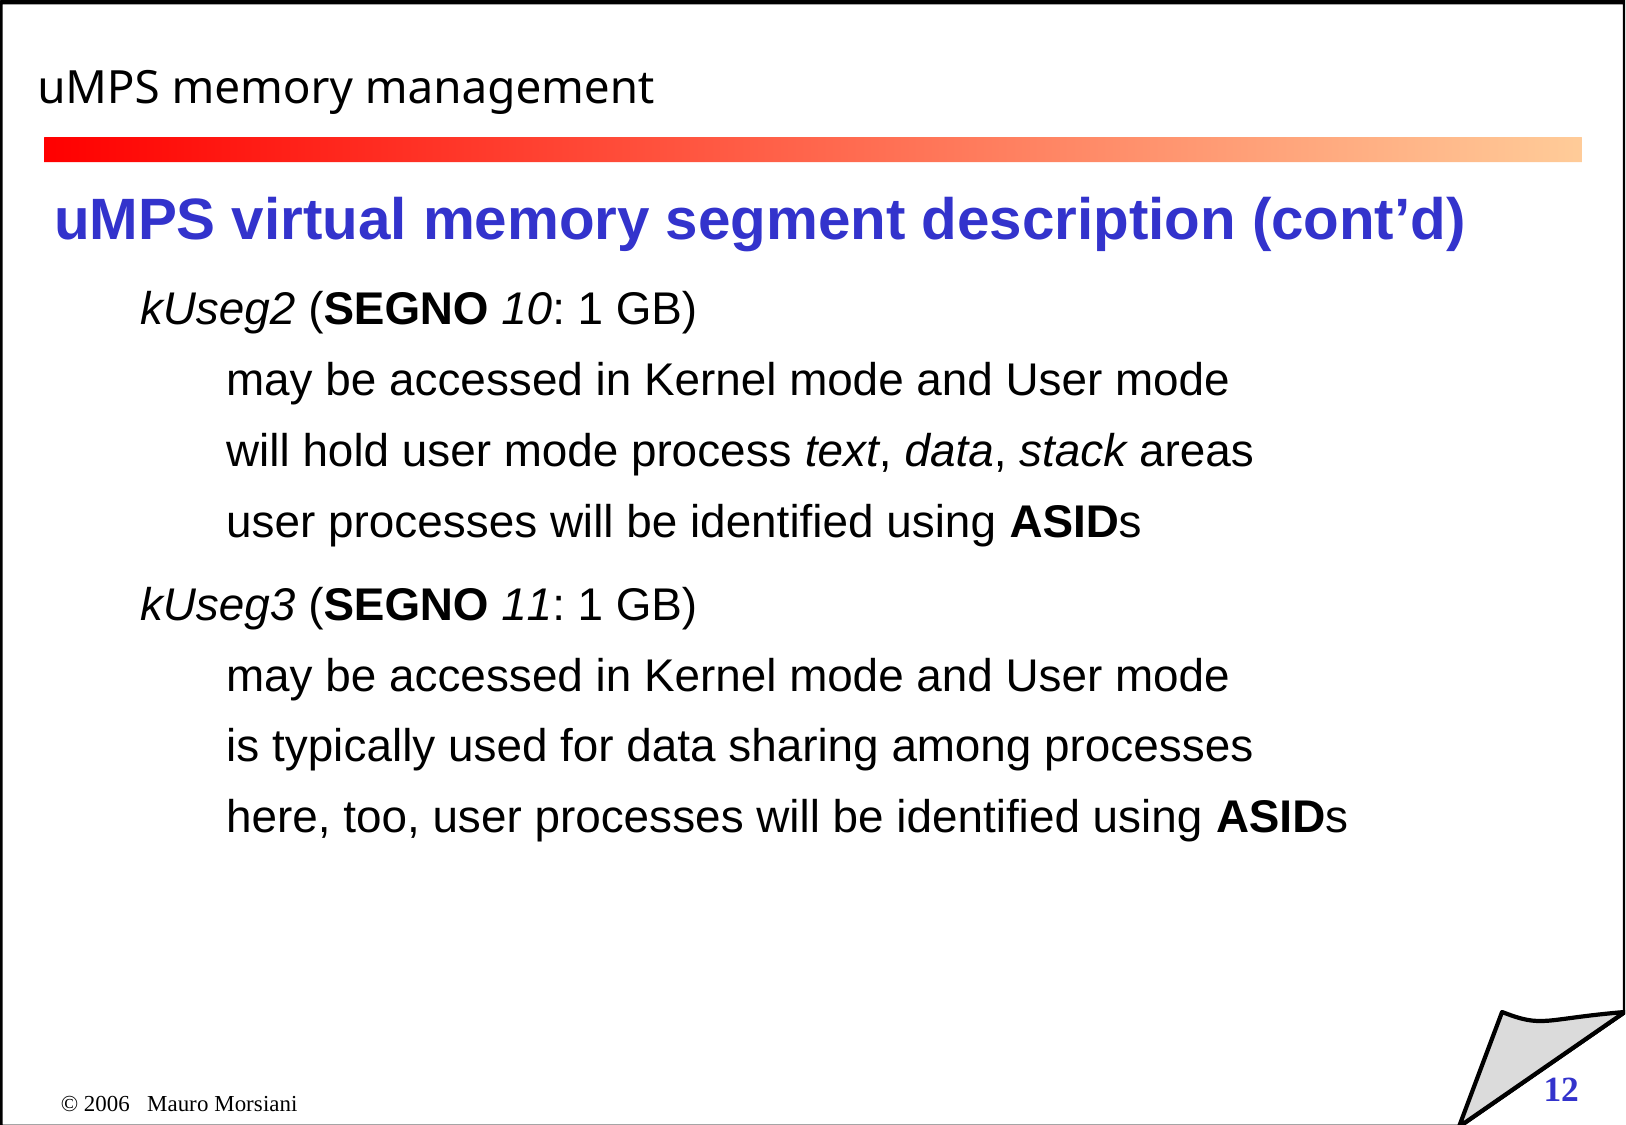

# uMPS memory management
uMPS virtual memory segment description (cont’d)
kUseg2 (SEGNO 10: 1 GB)
may be accessed in Kernel mode and User mode
will hold user mode process text, data, stack areas
user processes will be identified using ASIDs
kUseg3 (SEGNO 11: 1 GB)
may be accessed in Kernel mode and User mode
is typically used for data sharing among processes
here, too, user processes will be identified using ASIDs